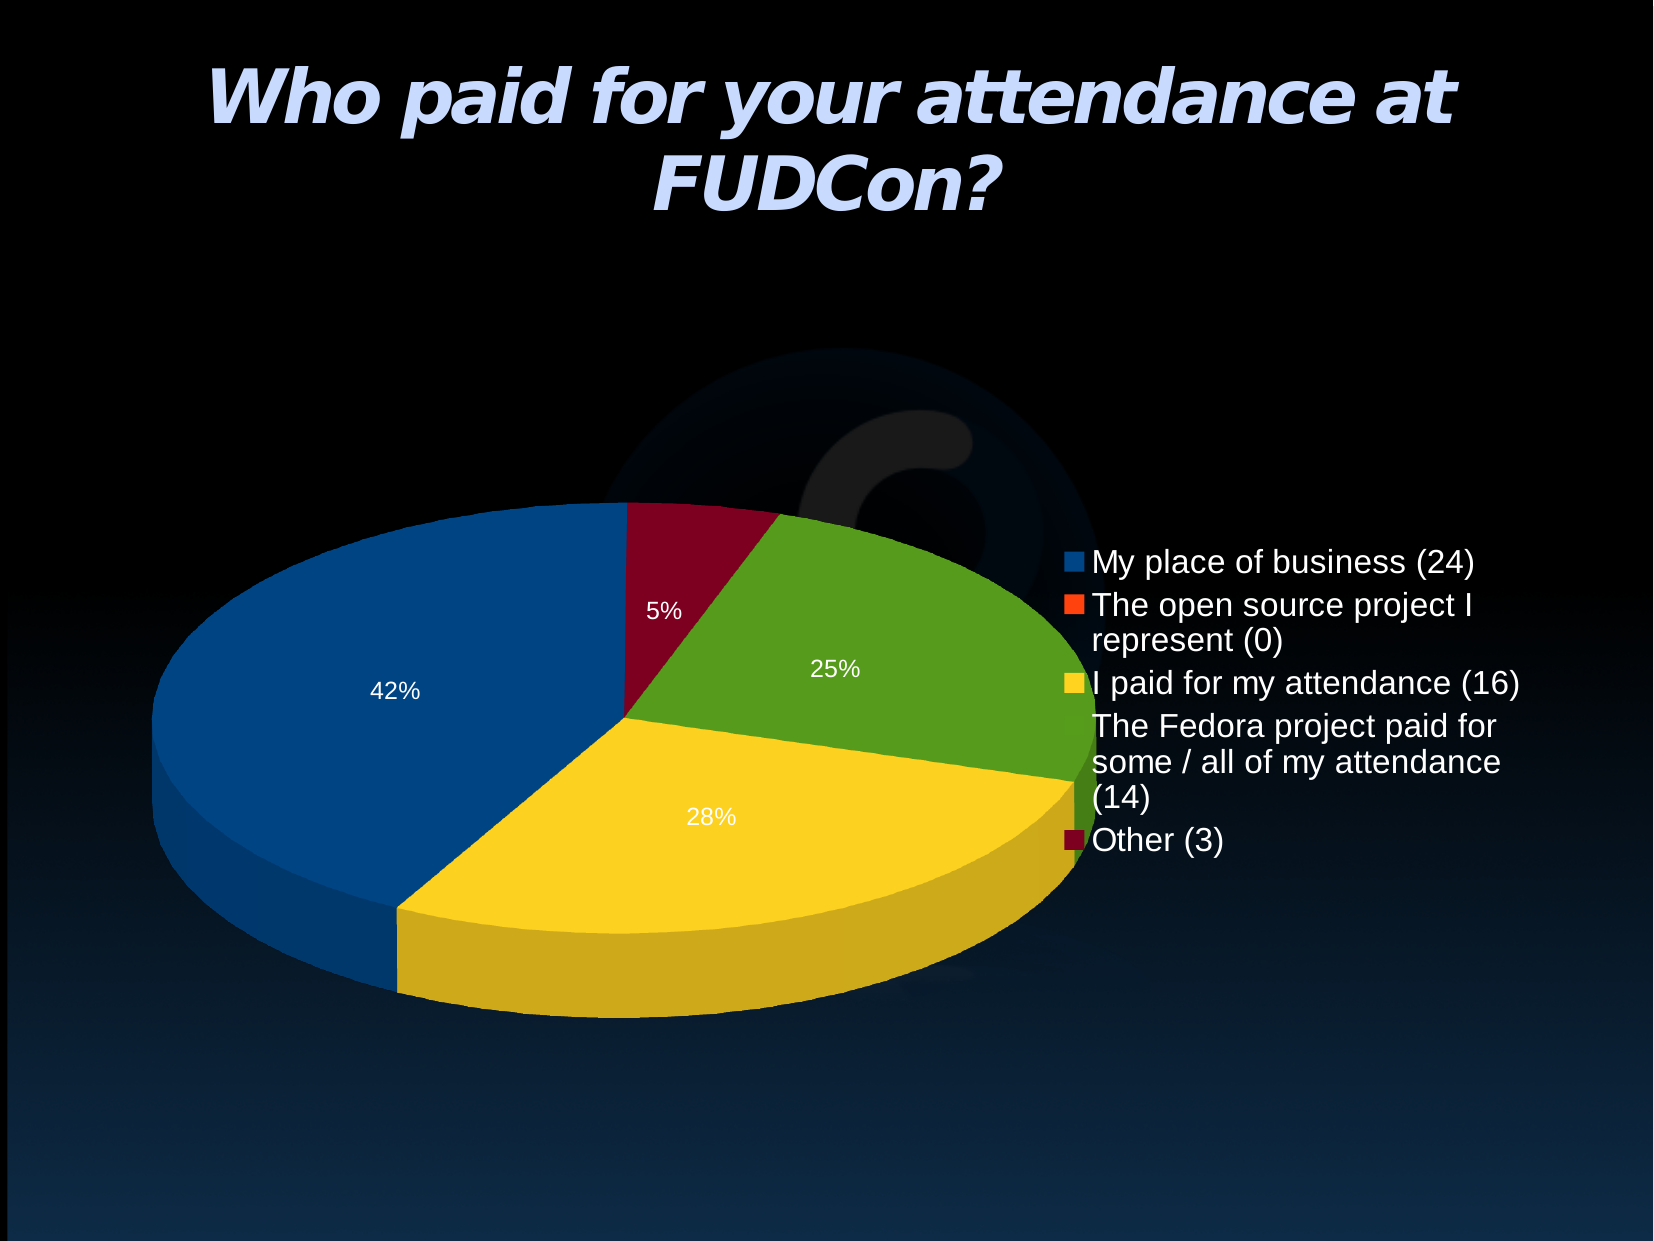

# Who paid for your attendance at FUDCon?
[unsupported chart]